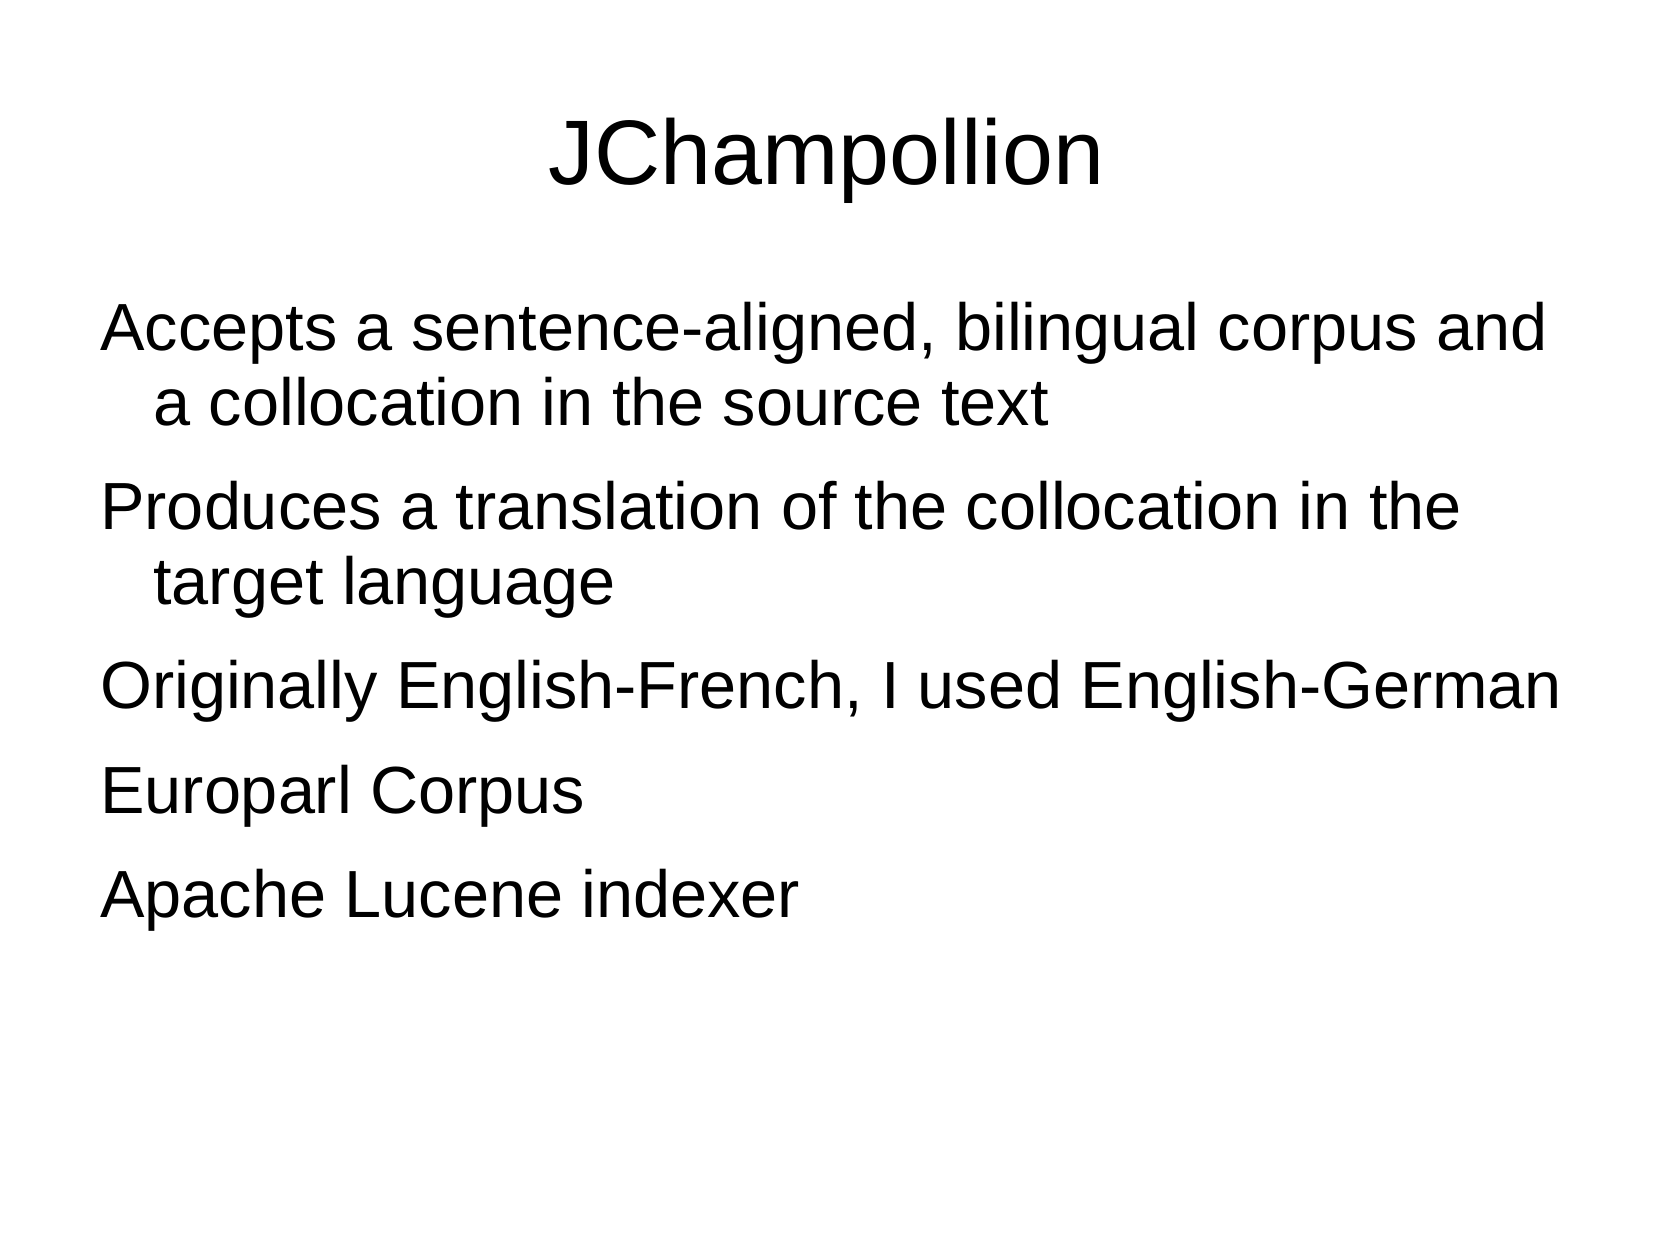

# JChampollion
Accepts a sentence-aligned, bilingual corpus and a collocation in the source text
Produces a translation of the collocation in the target language
Originally English-French, I used English-German
Europarl Corpus
Apache Lucene indexer